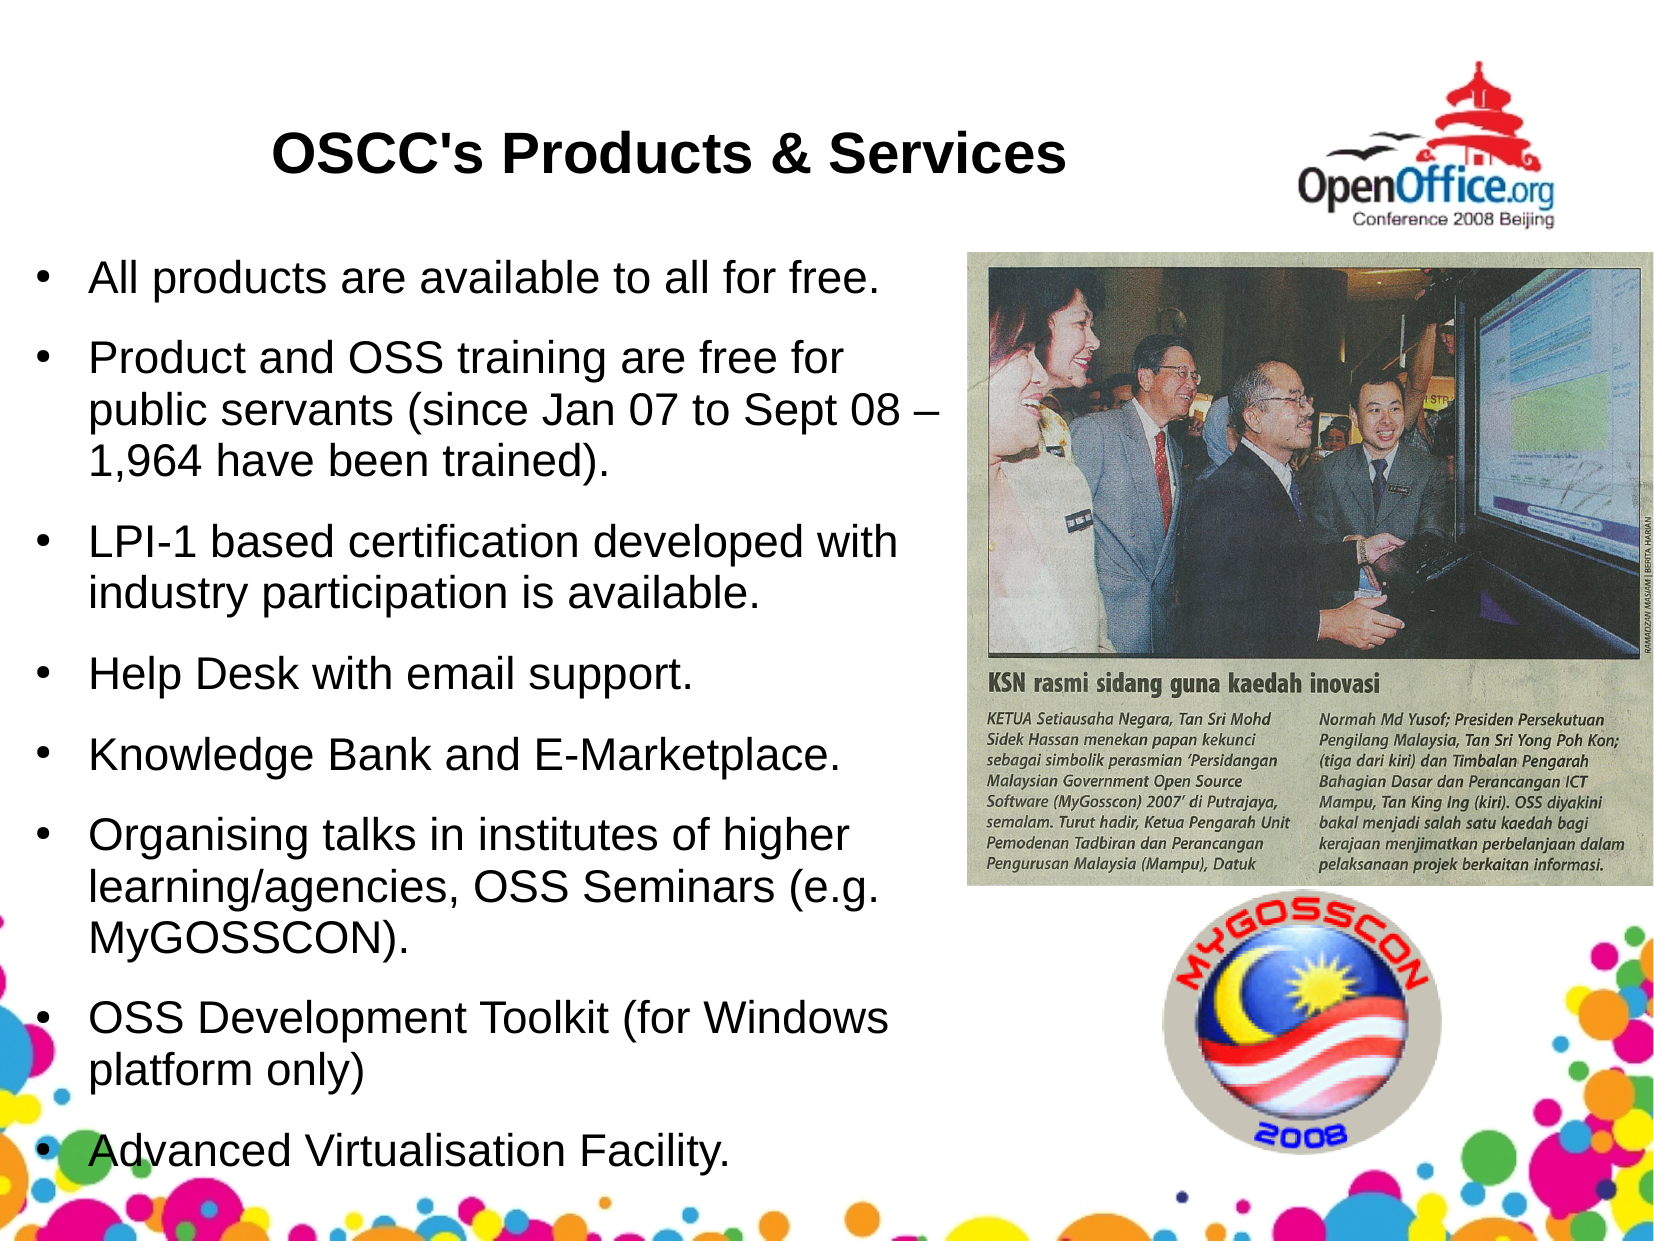

# OSCC's Products & Services
All products are available to all for free.
Product and OSS training are free for public servants (since Jan 07 to Sept 08 – 1,964 have been trained).
LPI-1 based certification developed with industry participation is available.
Help Desk with email support.
Knowledge Bank and E-Marketplace.
Organising talks in institutes of higher learning/agencies, OSS Seminars (e.g. MyGOSSCON).
OSS Development Toolkit (for Windows platform only)
Advanced Virtualisation Facility.